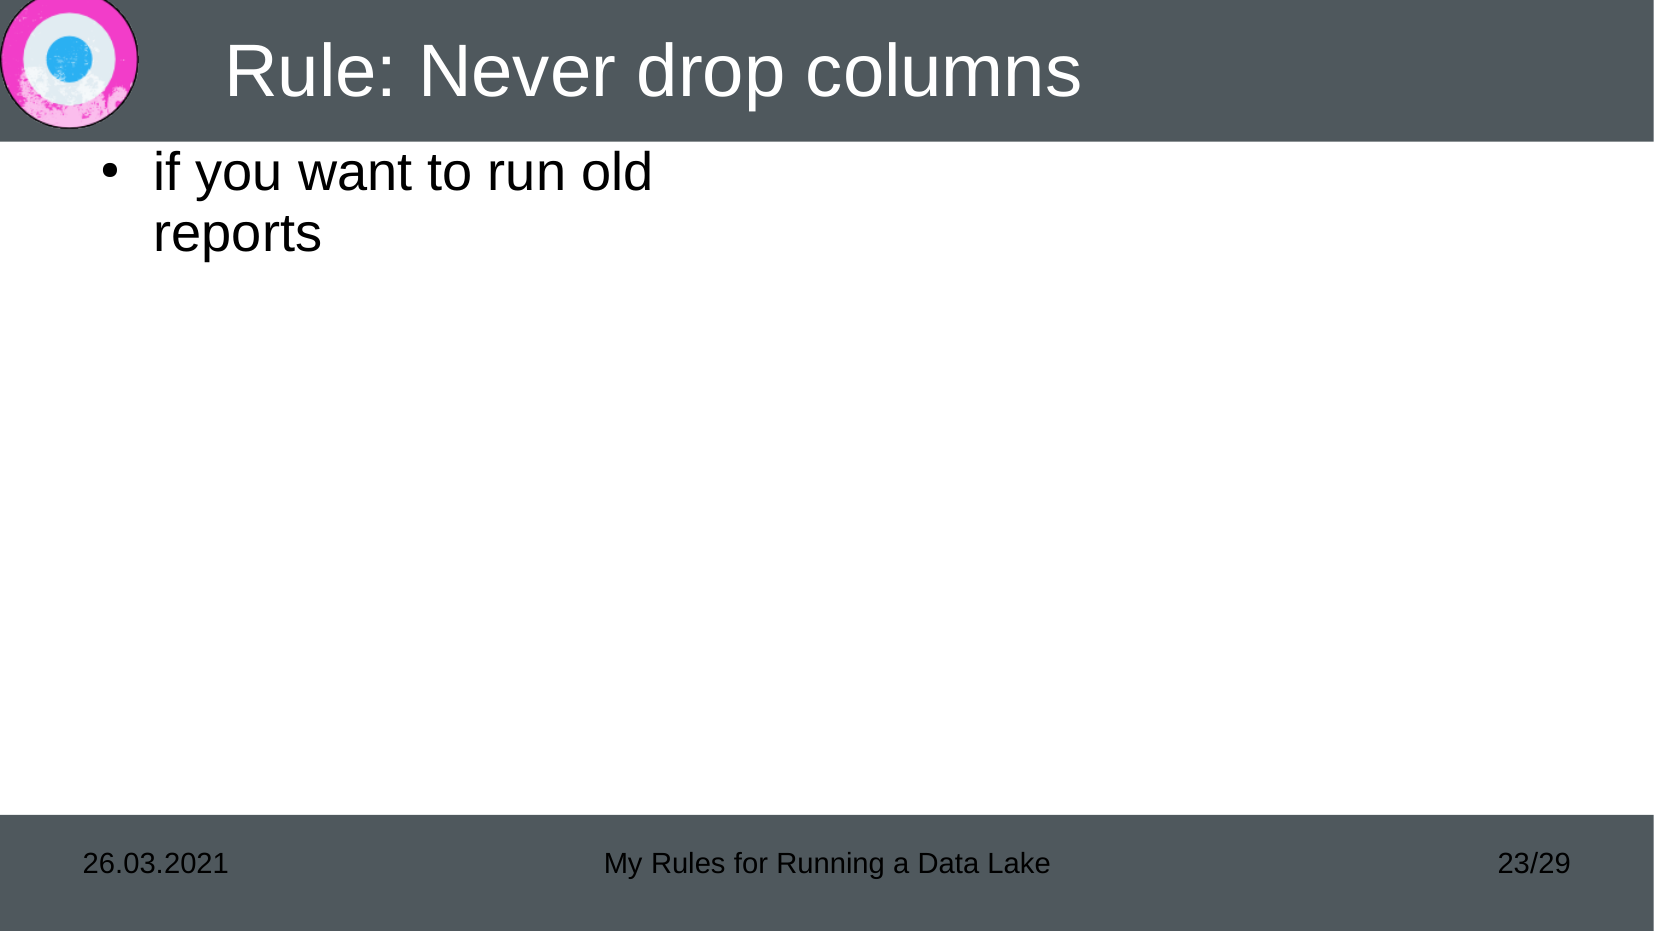

# Rule: Never drop columns
if you want to run old reports
08. März 2019
23